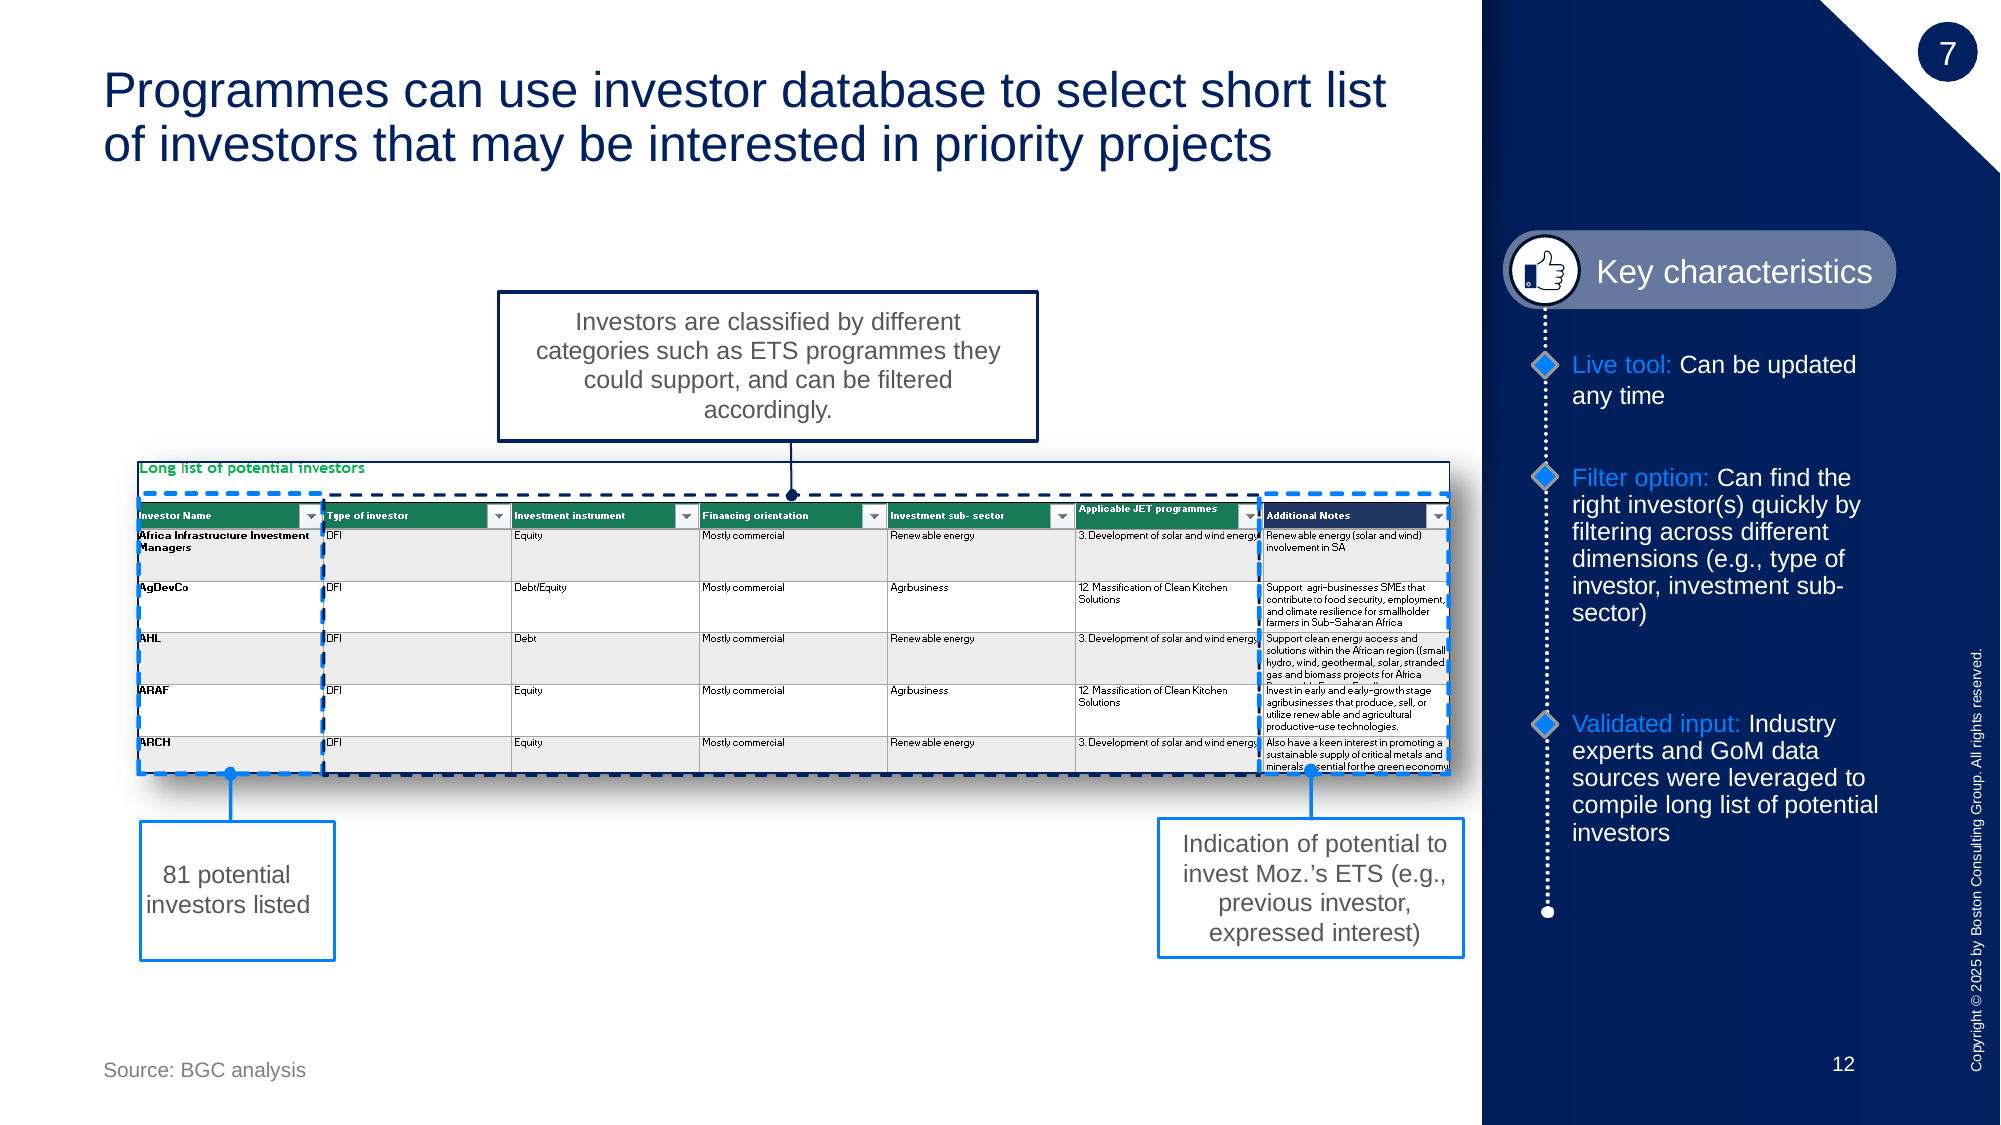

7
# Programmes can use investor database to select short list of investors that may be interested in priority projects
Key characteristics
Investors are classified by different categories such as ETS programmes they could support, and can be filtered accordingly.
Live tool: Can be updated any time
Filter option: Can find the right investor(s) quickly by filtering across different dimensions (e.g., type of investor, investment sub- sector)
Validated input: Industry experts and GoM data sources were leveraged to compile long list of potential investors
Indication of potential to invest Moz.’s ETS (e.g., previous investor, expressed interest)
81 potential investors listed
Source: BGC analysis